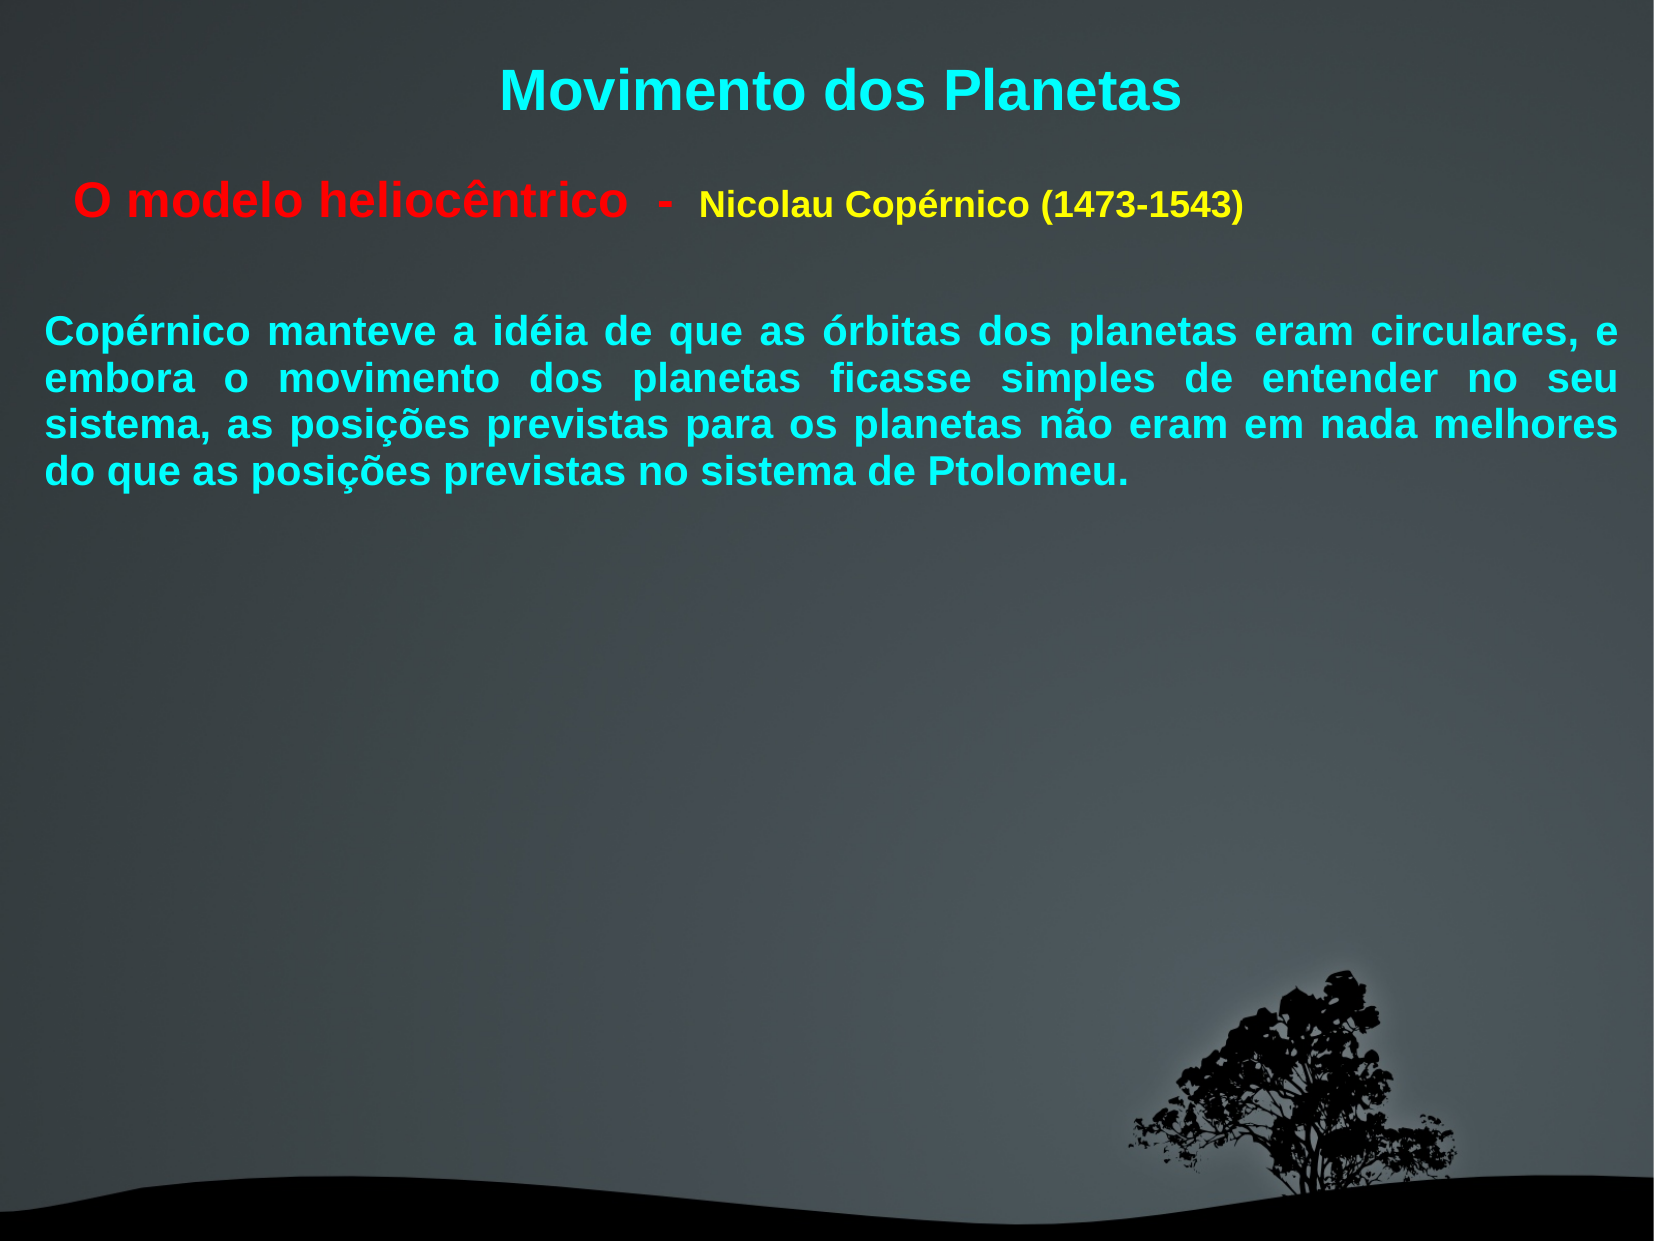

Movimento dos Planetas
O modelo heliocêntrico - Nicolau Copérnico (1473-1543)
Copérnico manteve a idéia de que as órbitas dos planetas eram circulares, e embora o movimento dos planetas ficasse simples de entender no seu sistema, as posições previstas para os planetas não eram em nada melhores do que as posições previstas no sistema de Ptolomeu.